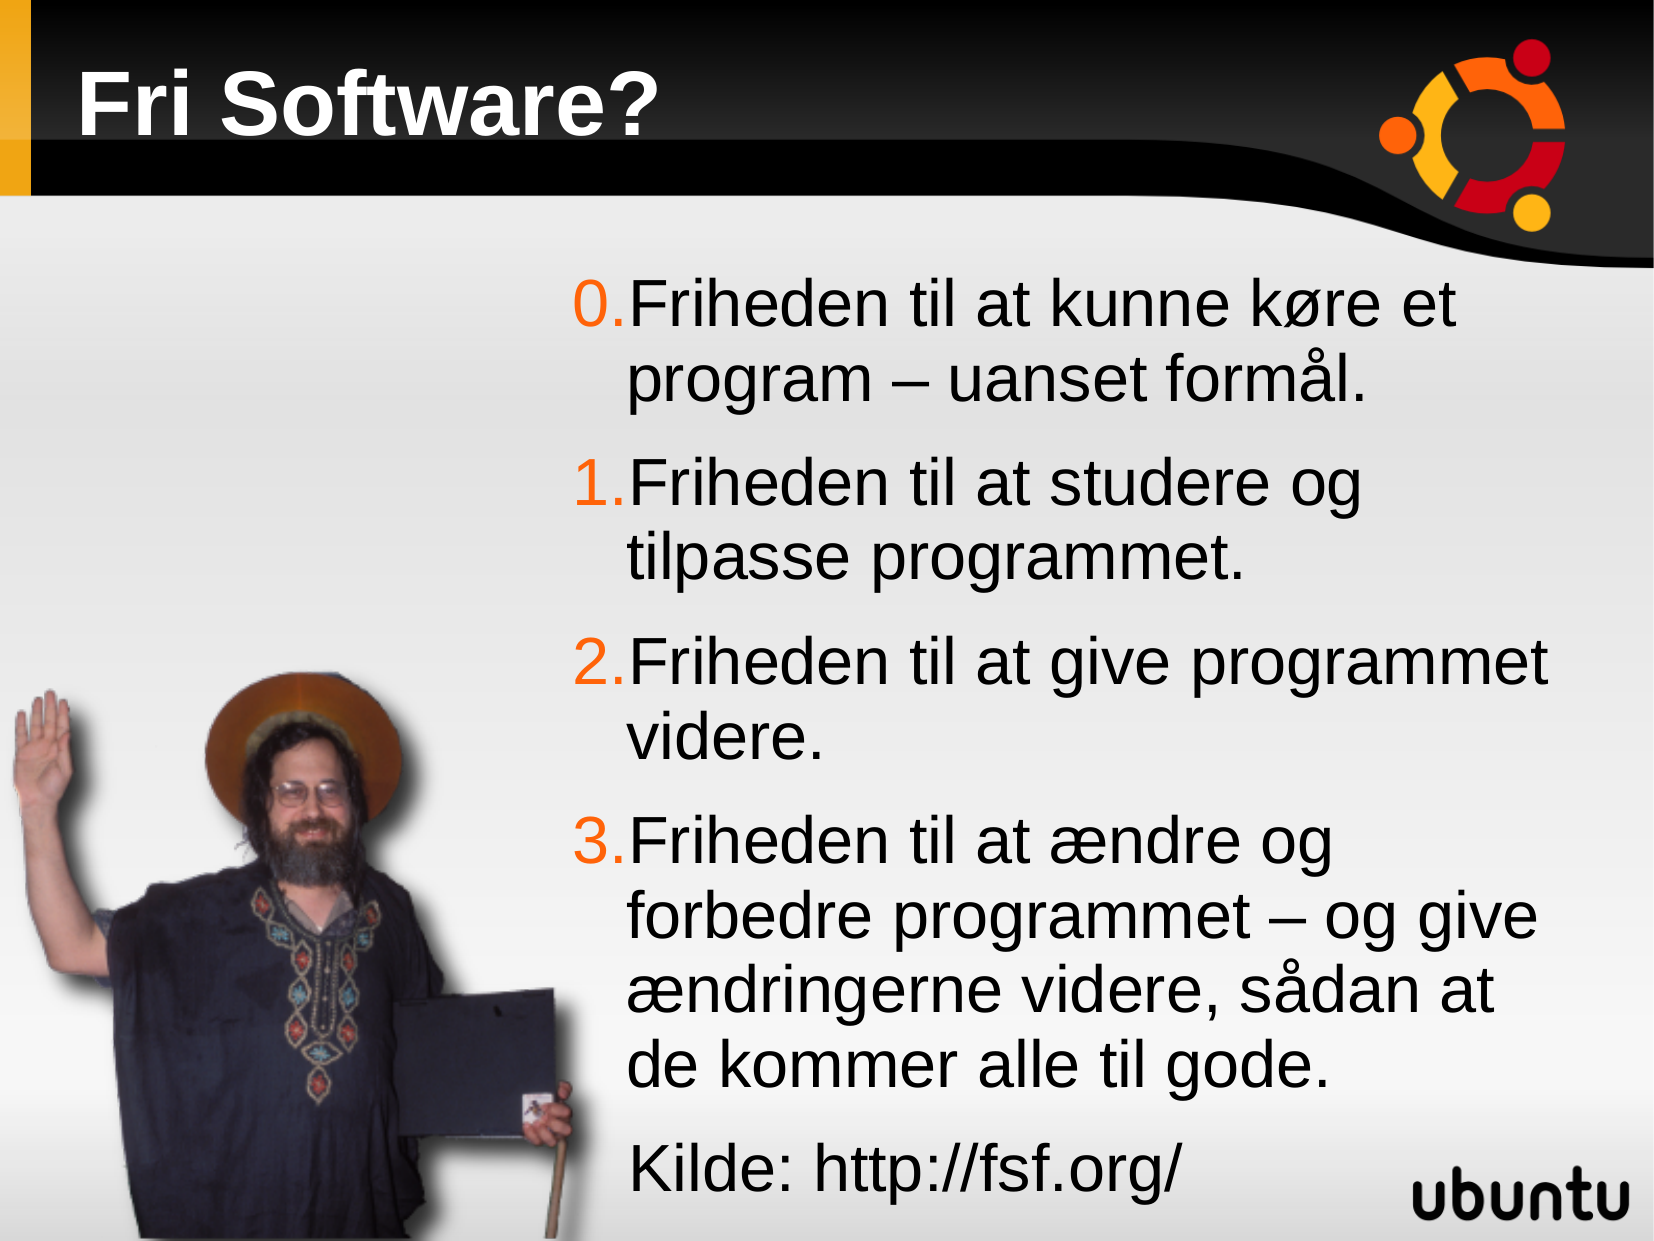

# Fri Software?
Friheden til at kunne køre et program – uanset formål.
Friheden til at studere og tilpasse programmet.
Friheden til at give programmet videre.
Friheden til at ændre og forbedre programmet – og give ændringerne videre, sådan at de kommer alle til gode.
Kilde: http://fsf.org/